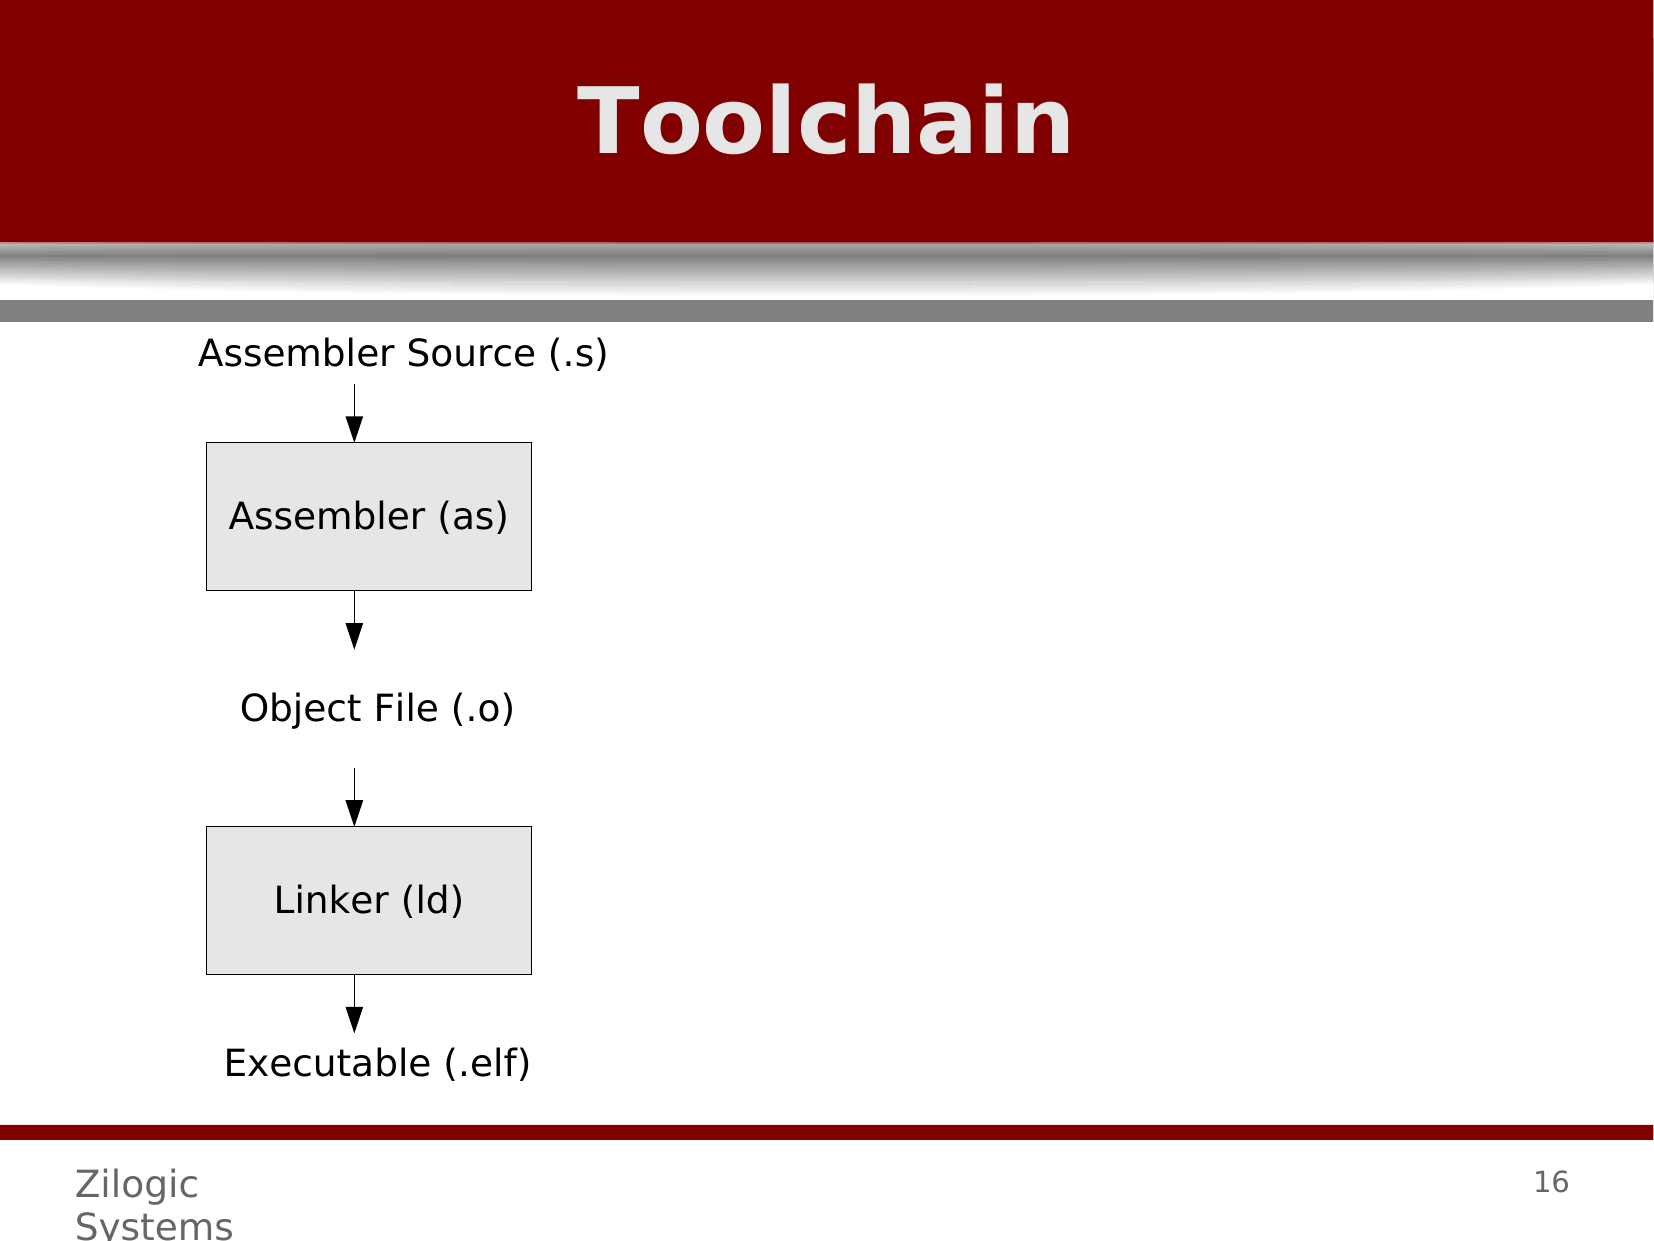

# Toolchain
Assembler Source (.s)
Assembler (as)
Object File (.o)
Linker (ld)
Executable (.elf)
16